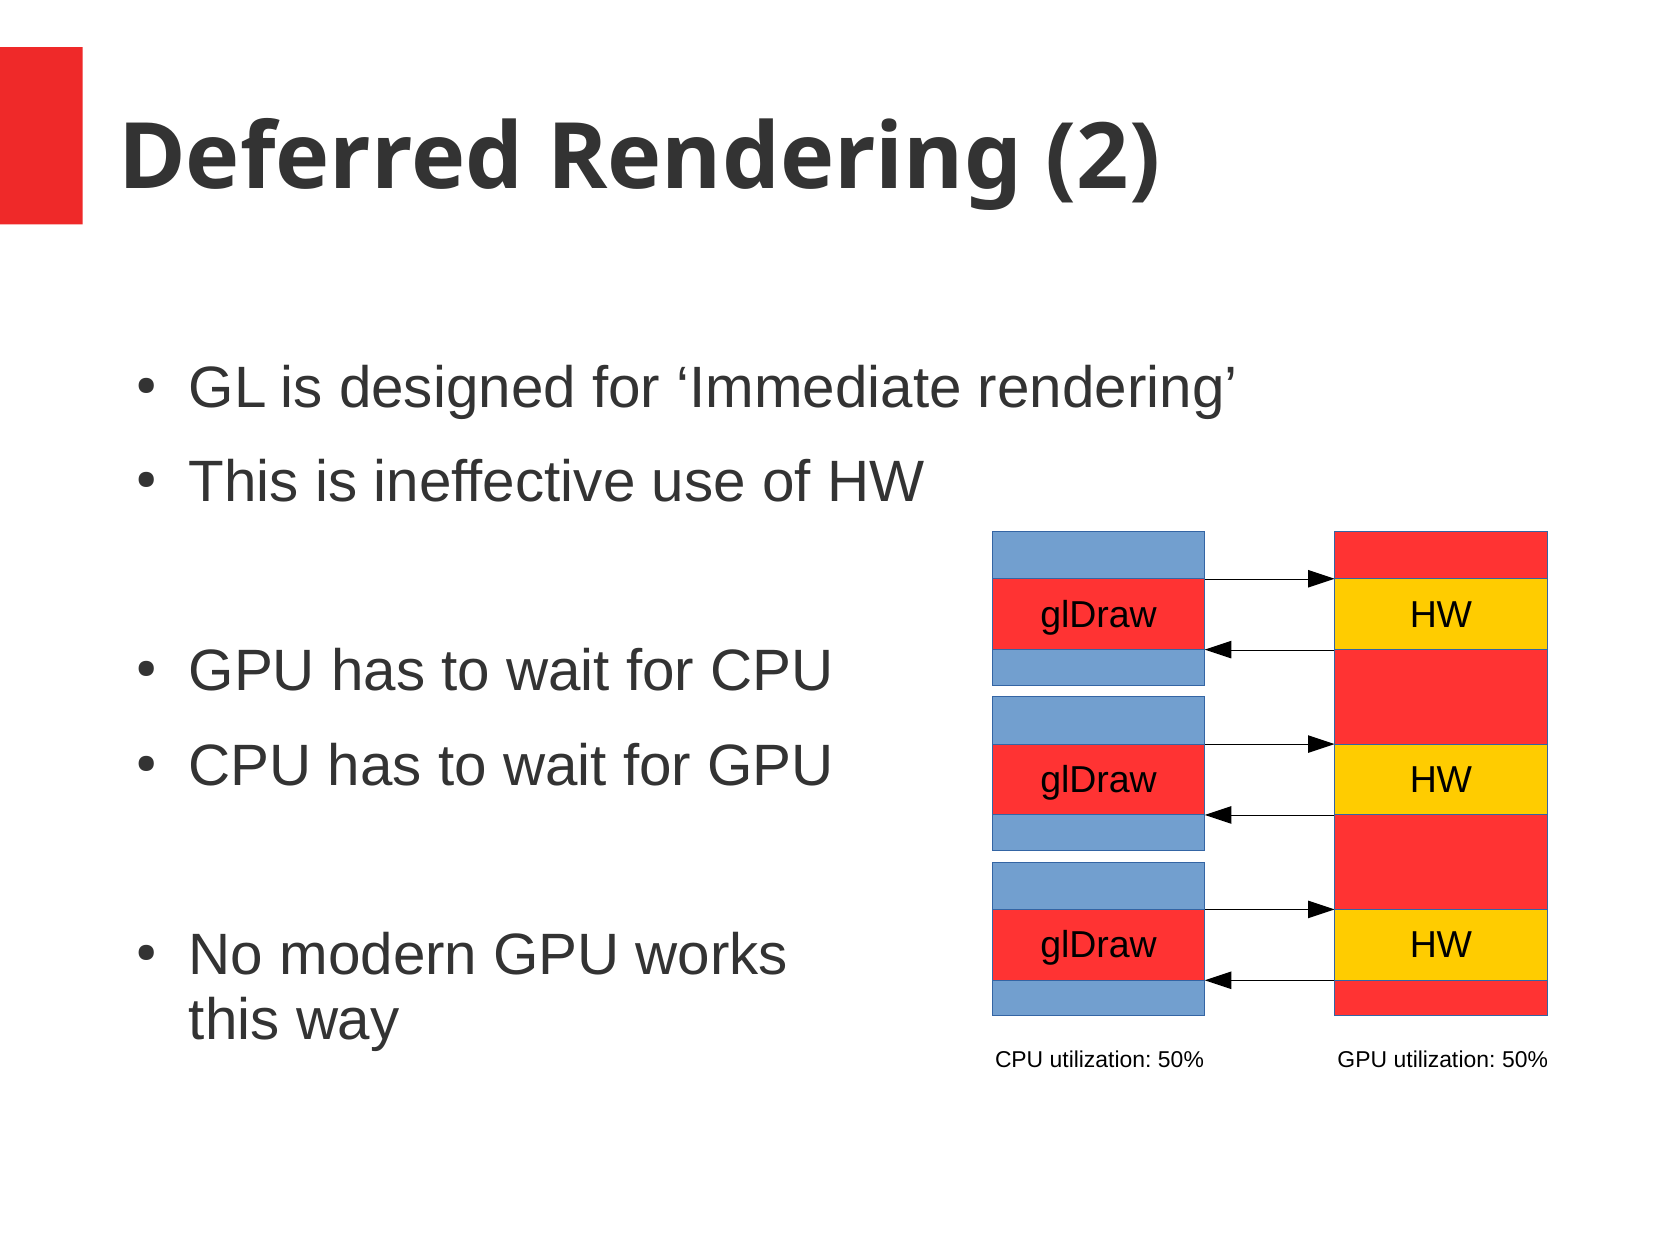

# Deferred Rendering (2)
GL is designed for ‘Immediate rendering’
This is ineffective use of HW
GPU has to wait for CPU
CPU has to wait for GPU
No modern GPU works
this way
glDraw
glDraw
HW
glDraw
glDraw
HW
glDraw
glDraw
HW
CPU utilization: 50%
GPU utilization: 50%